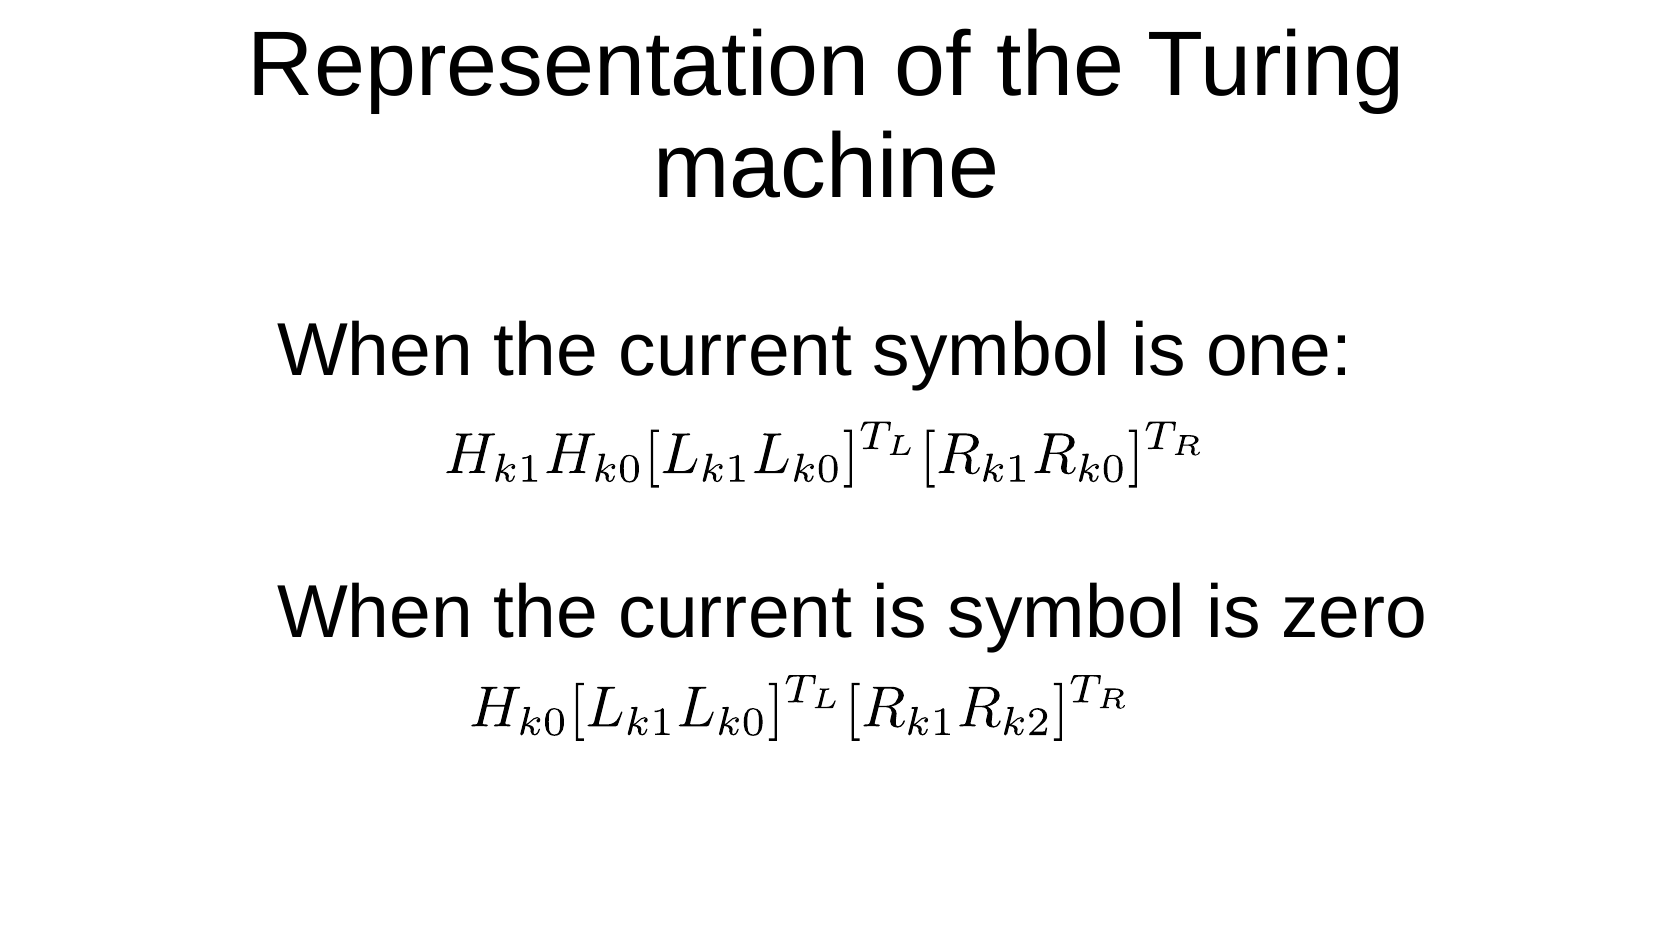

# Representation of the Turing machine
When the current symbol is one:
When the current is symbol is zero